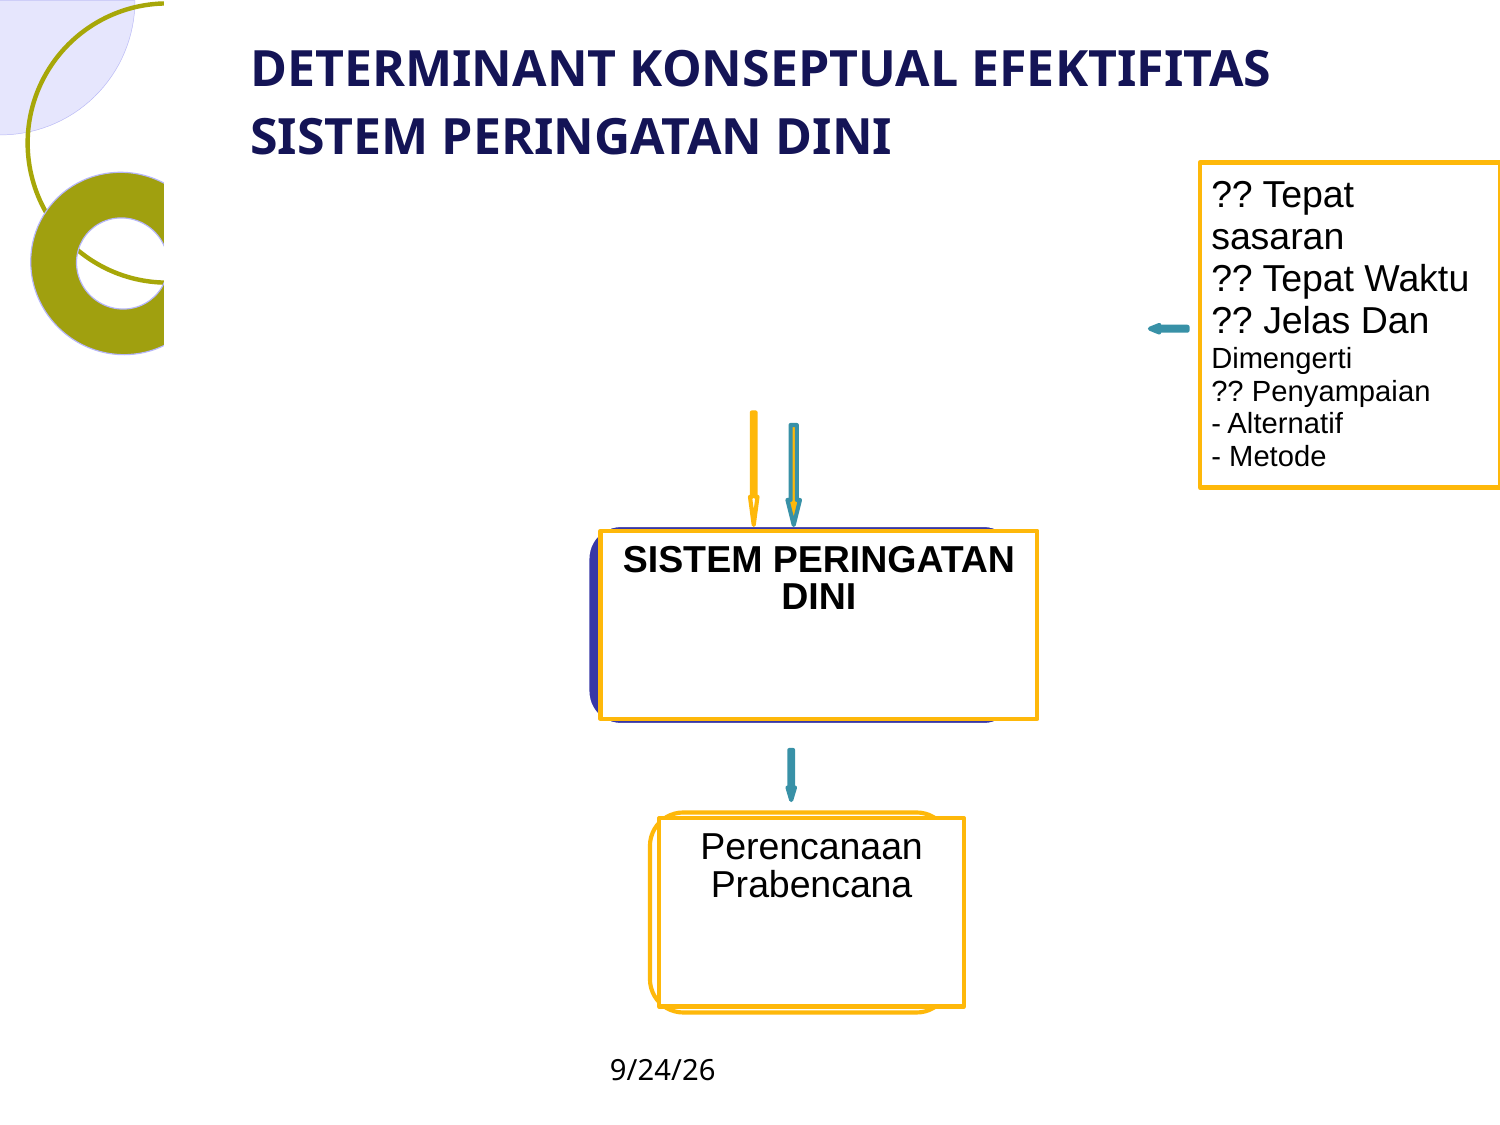

# DETERMINANT KONSEPTUAL EFEKTIFITAS SISTEM PERINGATAN DINI
?? Tepat sasaran
?? Tepat Waktu
?? Jelas Dan
Dimengerti
?? Penyampaian
- Alternatif
- Metode
?? Peringatan Jk Pjg
?? Peringatan Jk Pdk
?? Tanpa Peringatan
Metode transmisi
informasi
Tenggang Waktu
Peringatan
SISTEM PERINGATAN DINI
Perencanaan Prabencana